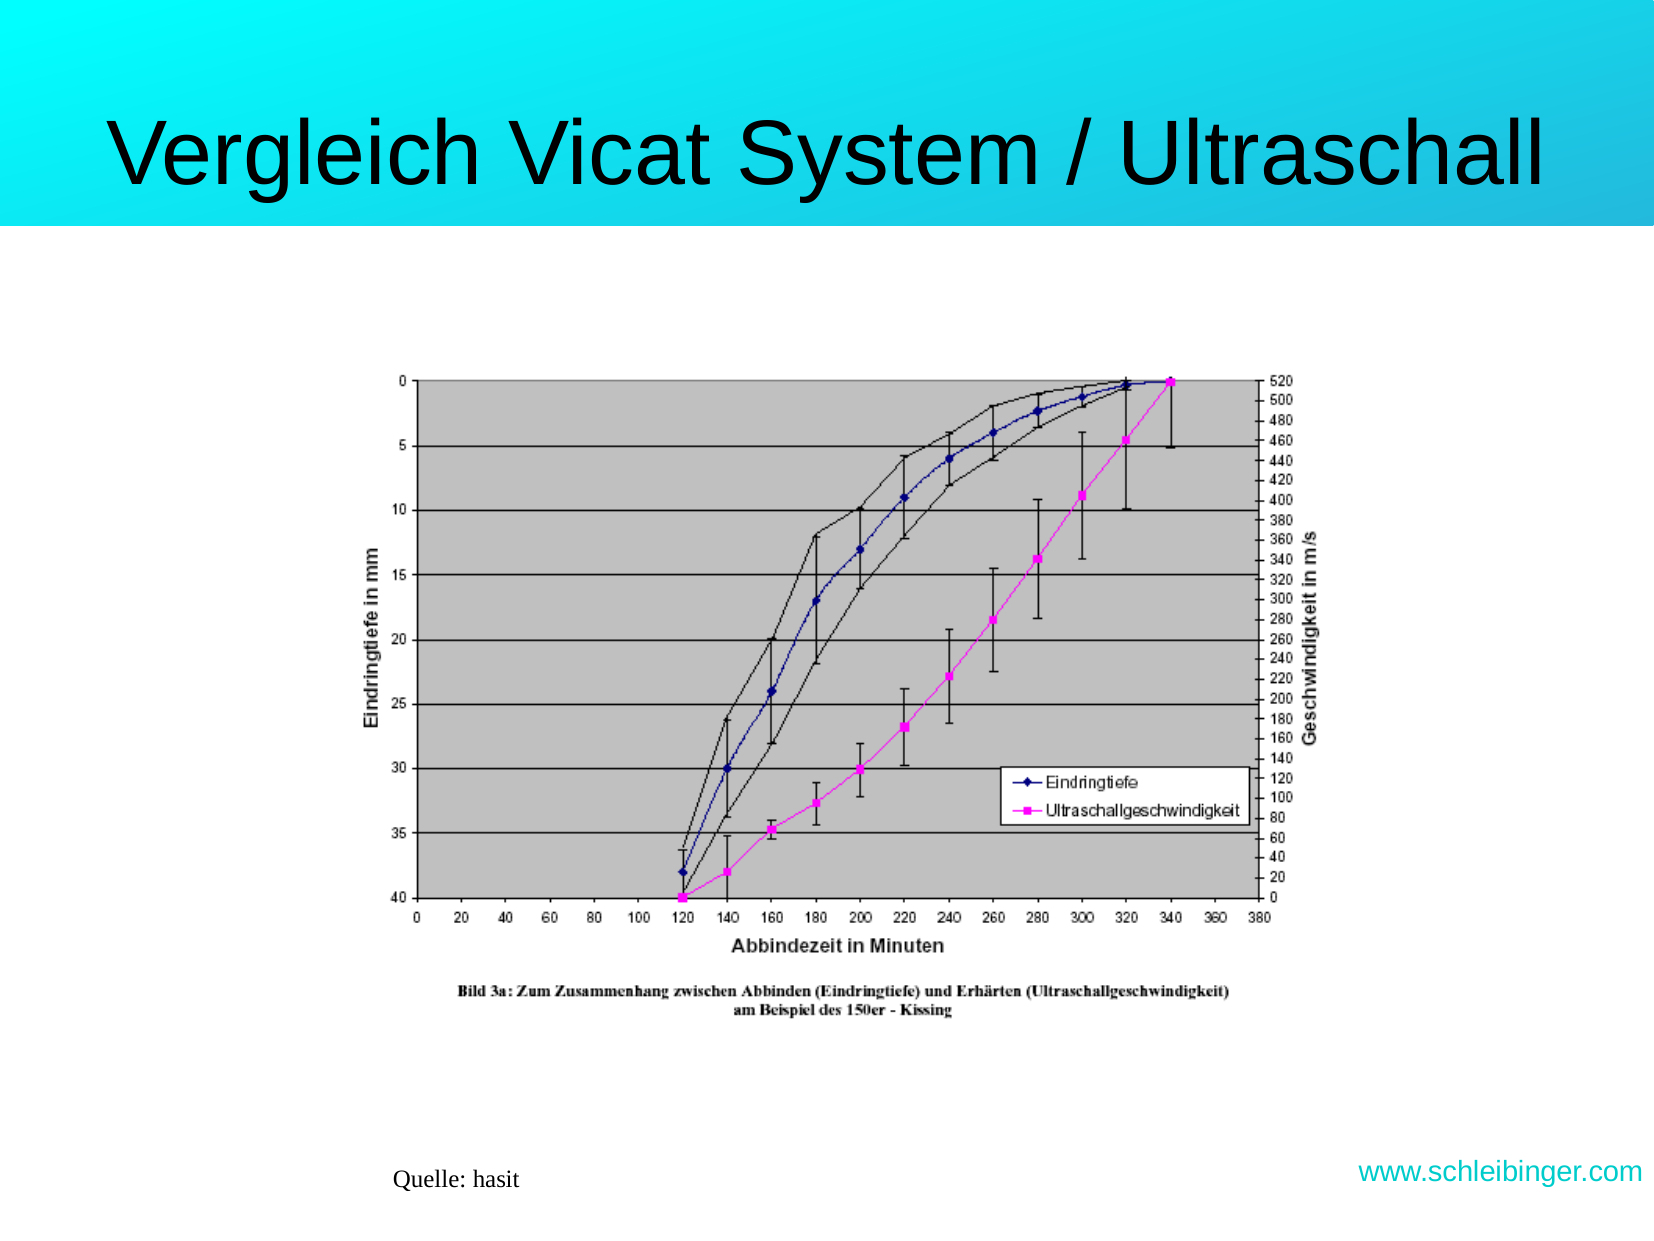

# Vergleich Vicat System / Ultraschall
Quelle: hasit